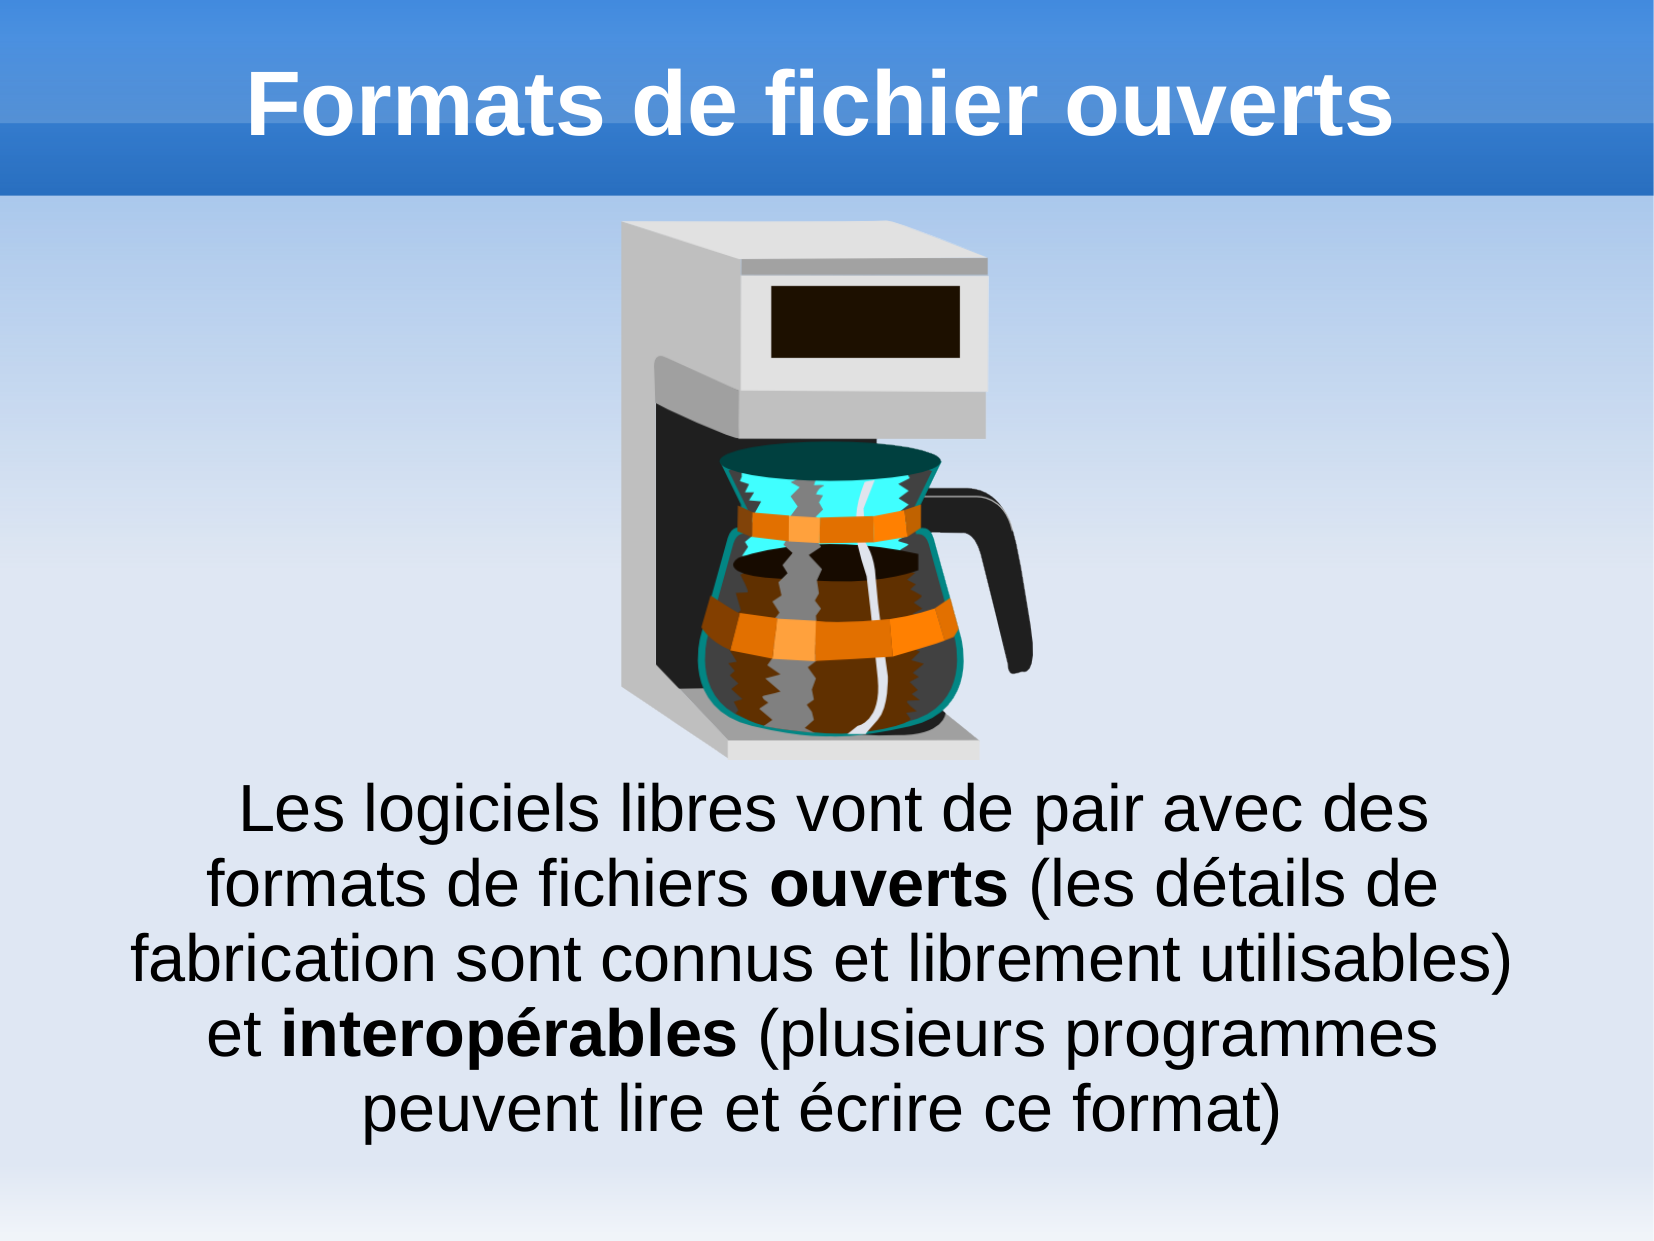

# Formats de fichier ouverts
Les logiciels libres vont de pair avec des formats de fichiers ouverts (les détails de fabrication sont connus et librement utilisables) et interopérables (plusieurs programmes peuvent lire et écrire ce format)